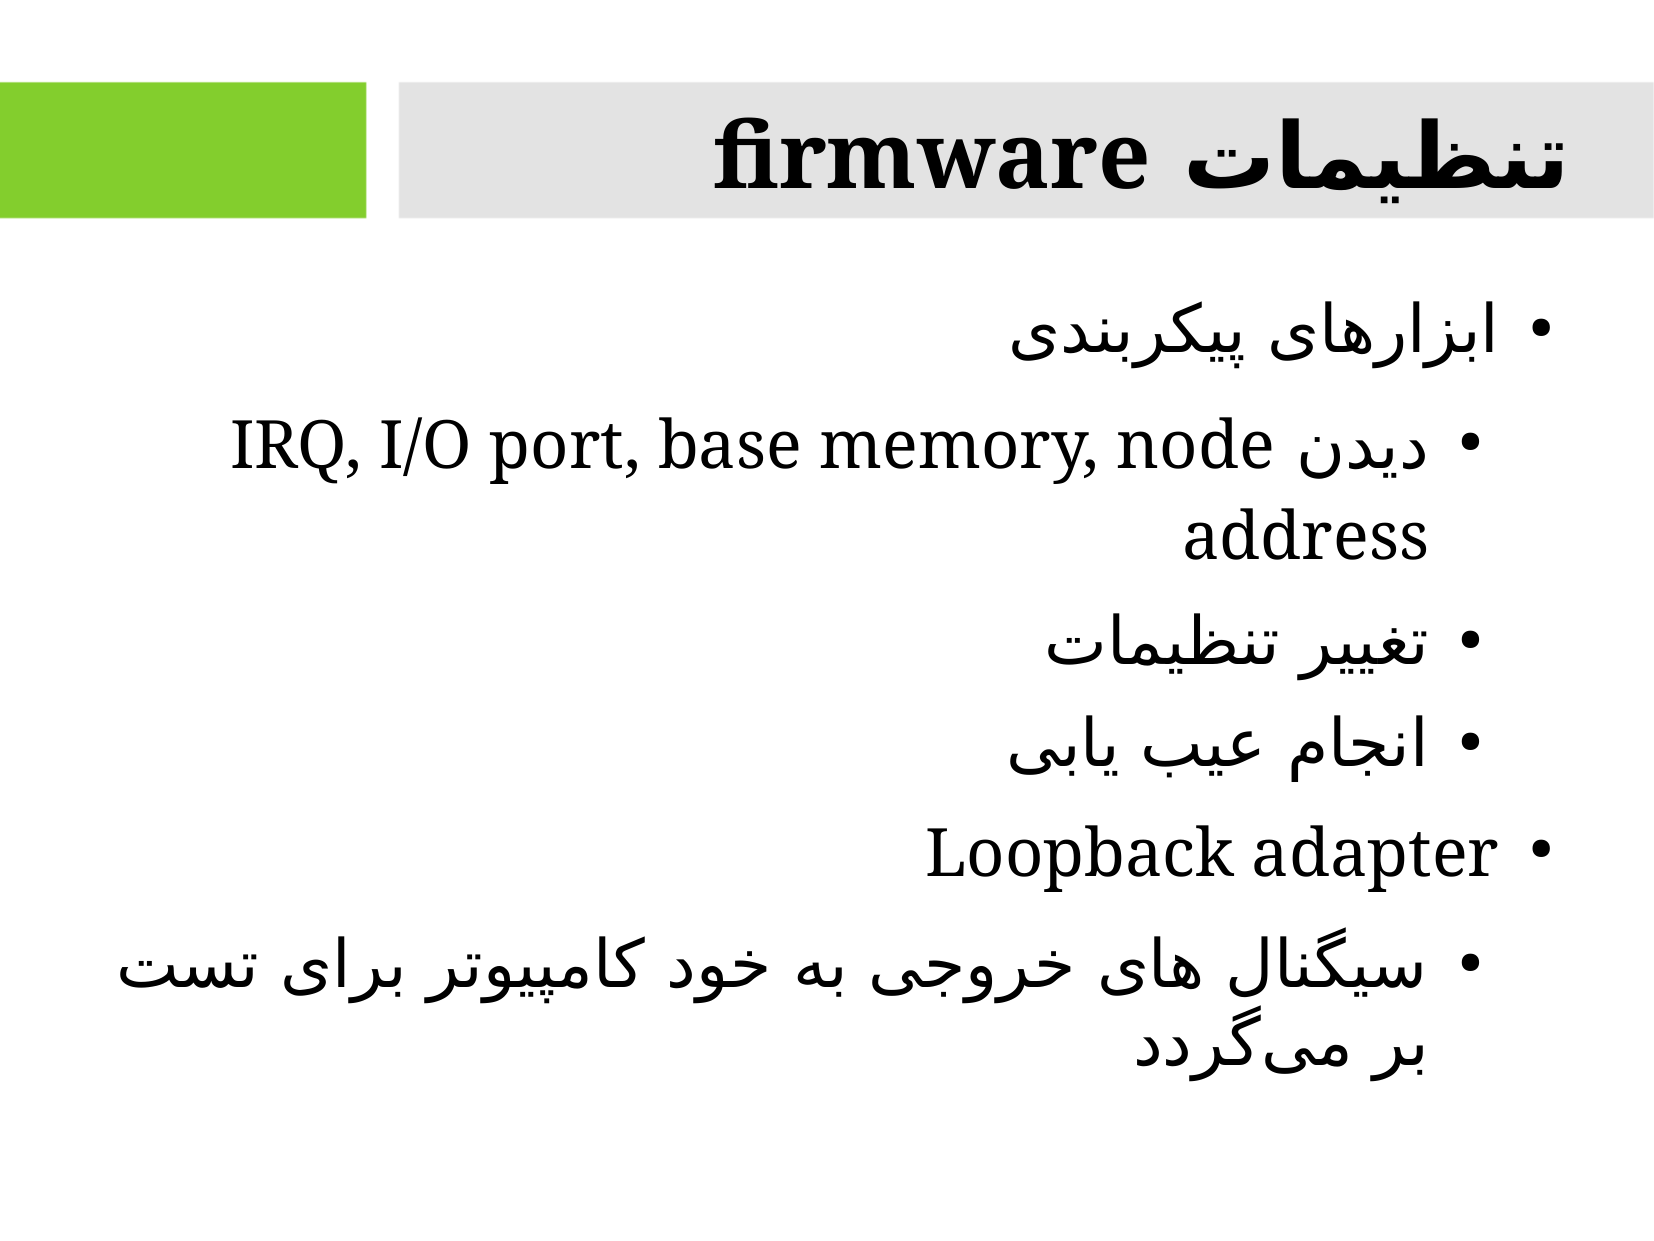

# تنظیمات firmware
ابزارهای پیکربندی
دیدن IRQ, I/O port, base memory, node address
تغییر تنظیمات
انجام عیب یابی
Loopback adapter
سیگنال های خروجی به خود کامپیوتر برای تست بر می‌گردد